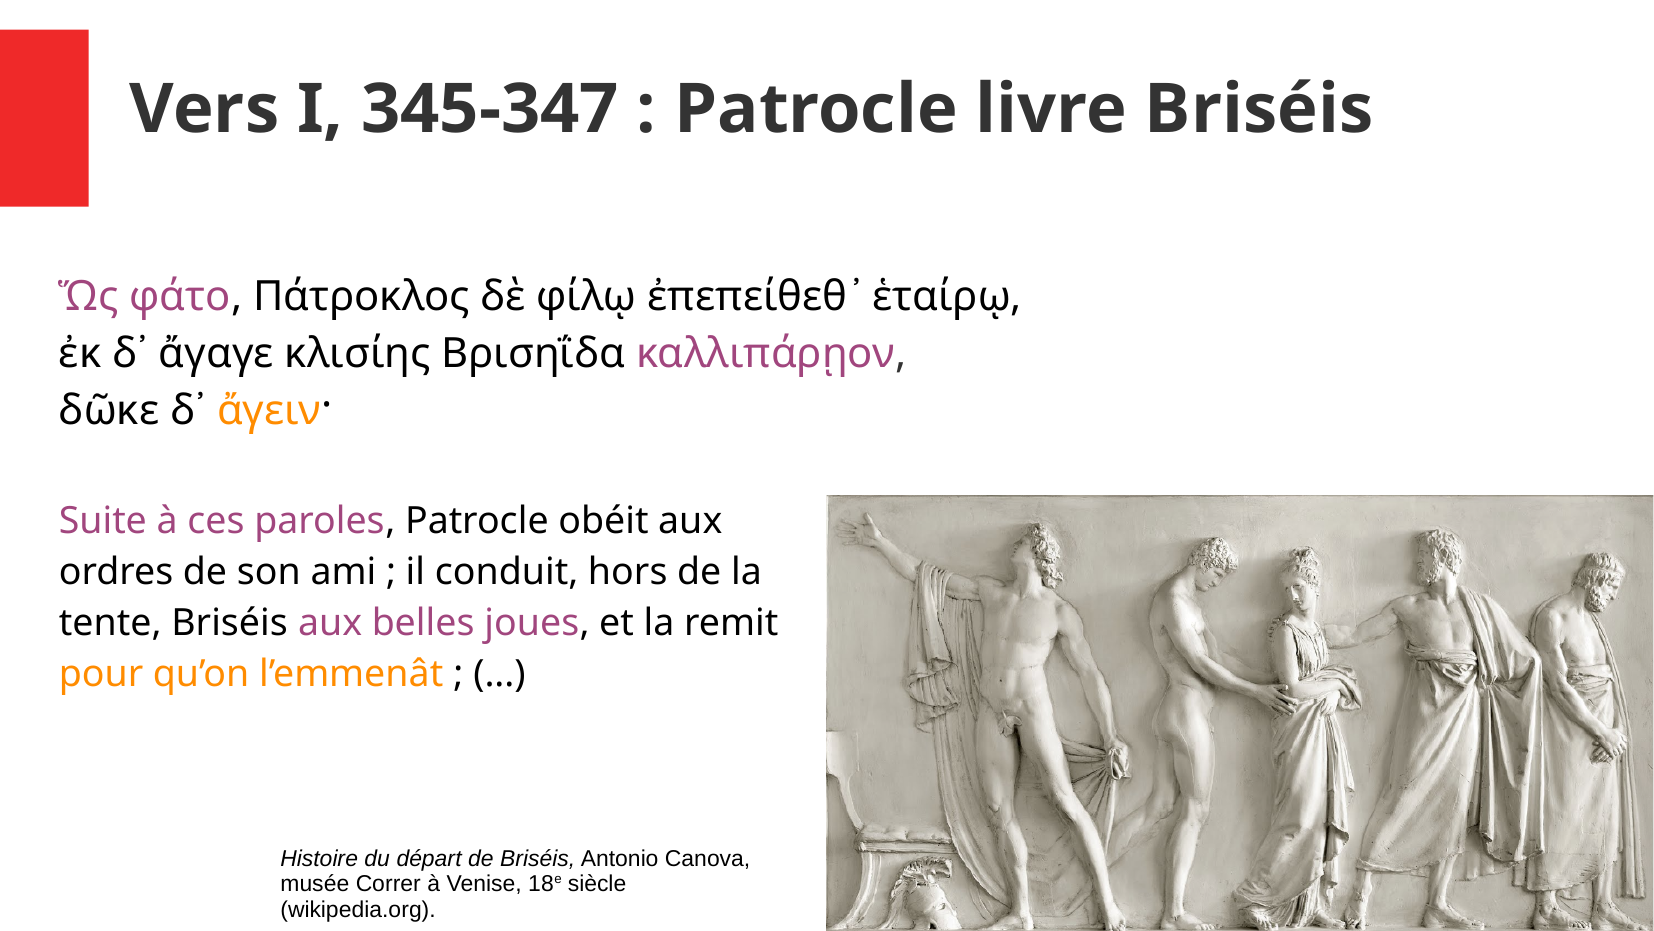

Vers I, 345-347 : Patrocle livre Briséis
# Ὥς φάτο, Πάτροκλος δὲ φίλῳ ἐπεπείθεθ᾿᾿ ἑταίρῳ, ἐκ δ᾿ ἄγαγε κλισίης Βρισηΐδα καλλιπάρῃον, δῶκε δ᾿ ἄγειν· Suite à ces paroles, Patrocle obéit aux ordres de son ami ; il conduit, hors de la tente, Briséis aux belles joues, et la remit pour qu’on l’emmenât ; (...)
Histoire du départ de Briséis, Antonio Canova, musée Correr à Venise, 18e siècle (wikipedia.org).
14